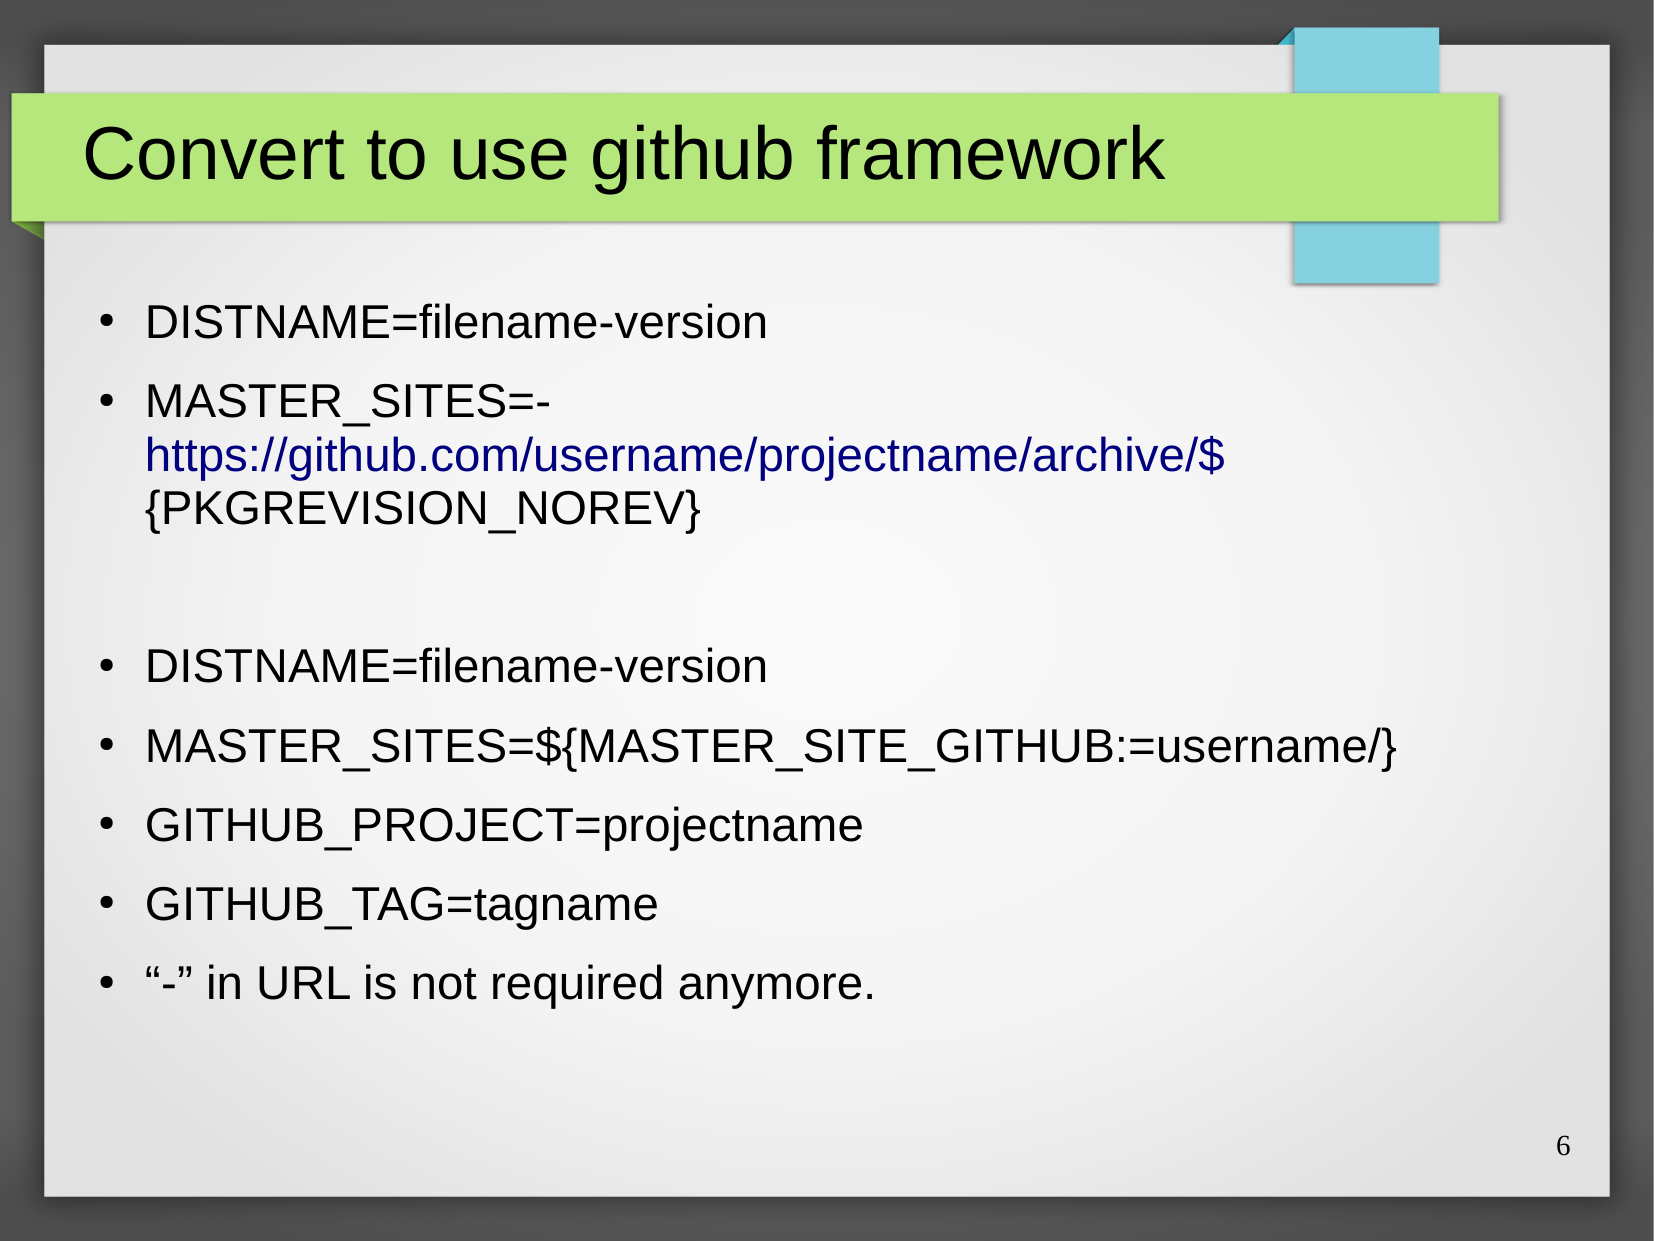

# Convert to use github framework
DISTNAME=filename-version
MASTER_SITES=-https://github.com/username/projectname/archive/${PKGREVISION_NOREV}
DISTNAME=filename-version
MASTER_SITES=${MASTER_SITE_GITHUB:=username/}
GITHUB_PROJECT=projectname
GITHUB_TAG=tagname
“-” in URL is not required anymore.
6